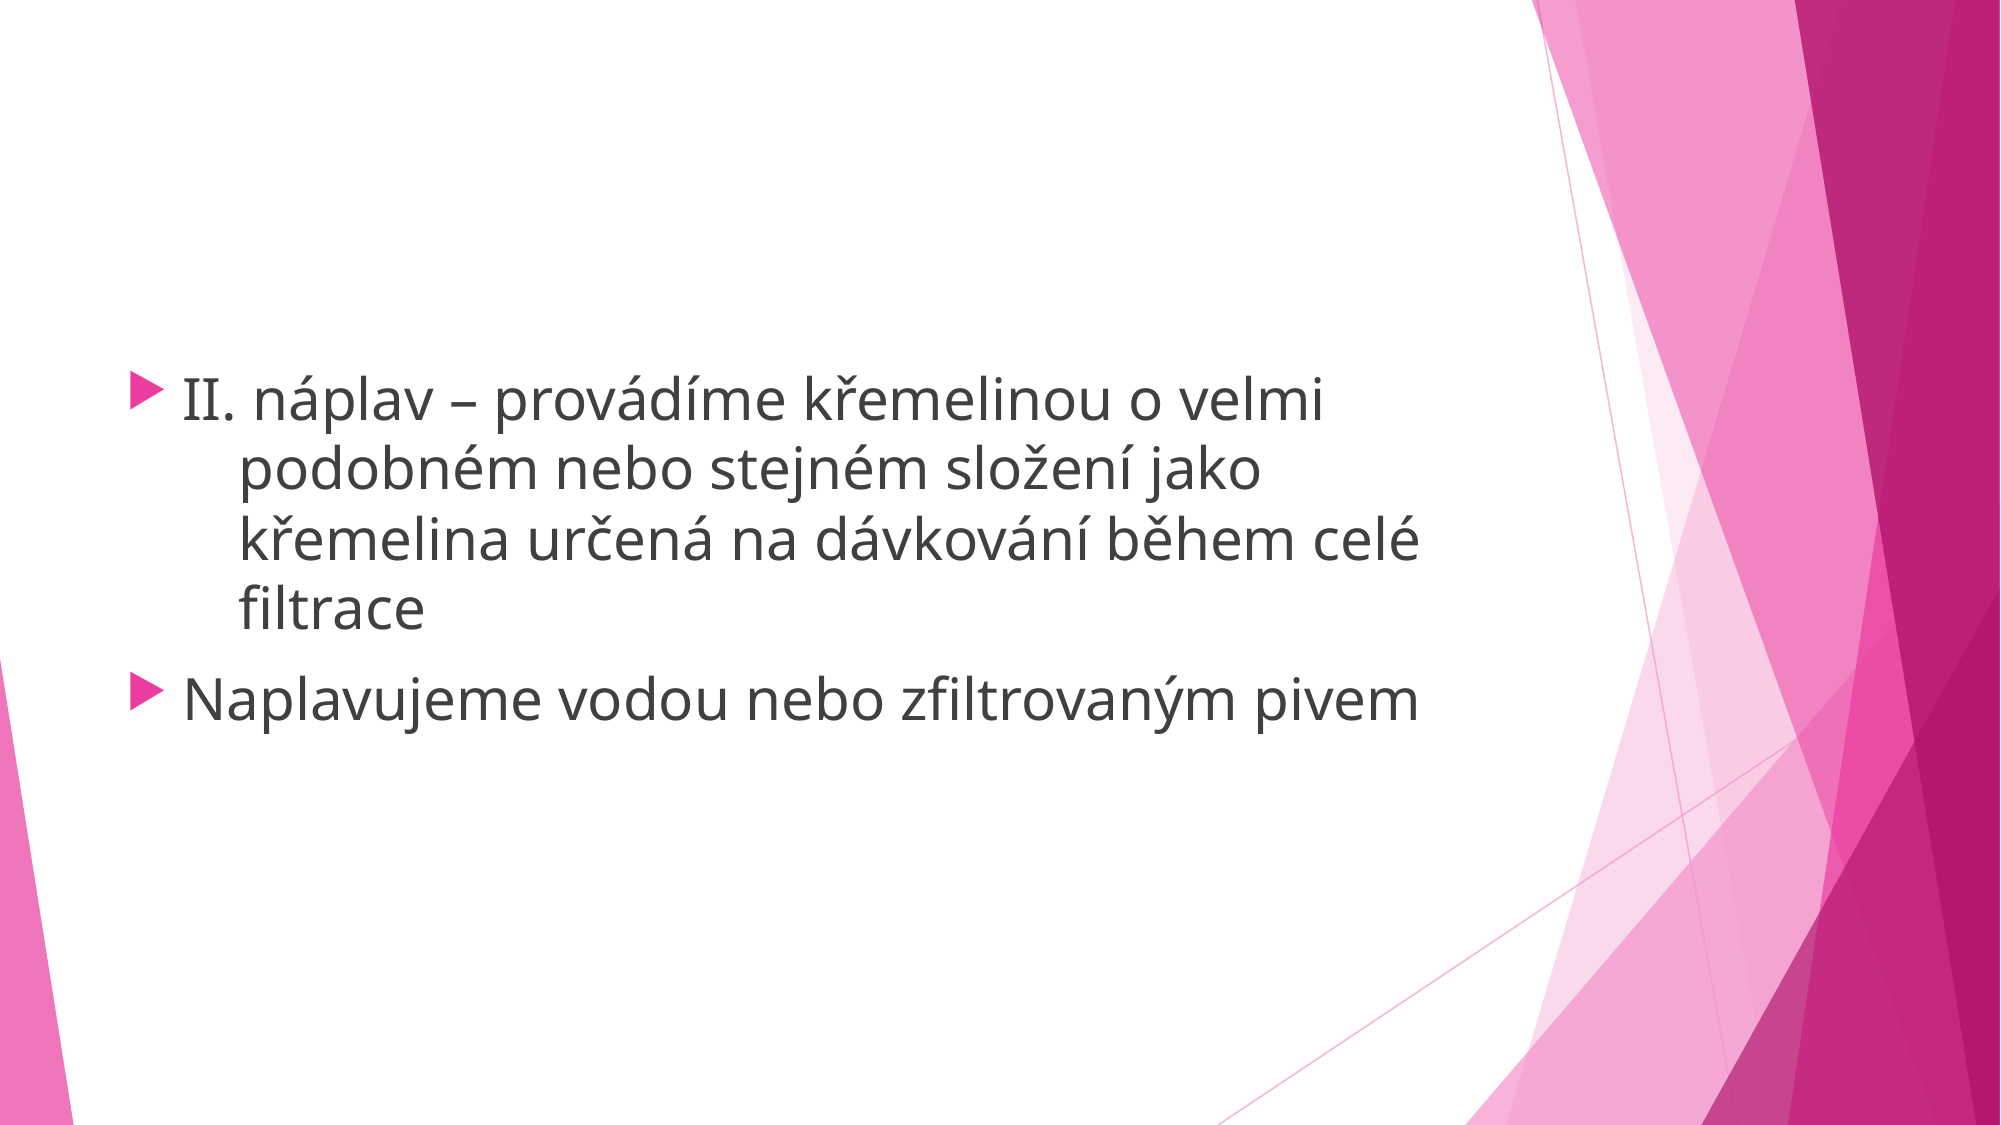

#
II. náplav – provádíme křemelinou o velmi podobném nebo stejném složení jako křemelina určená na dávkování během celé filtrace
Naplavujeme vodou nebo zfiltrovaným pivem